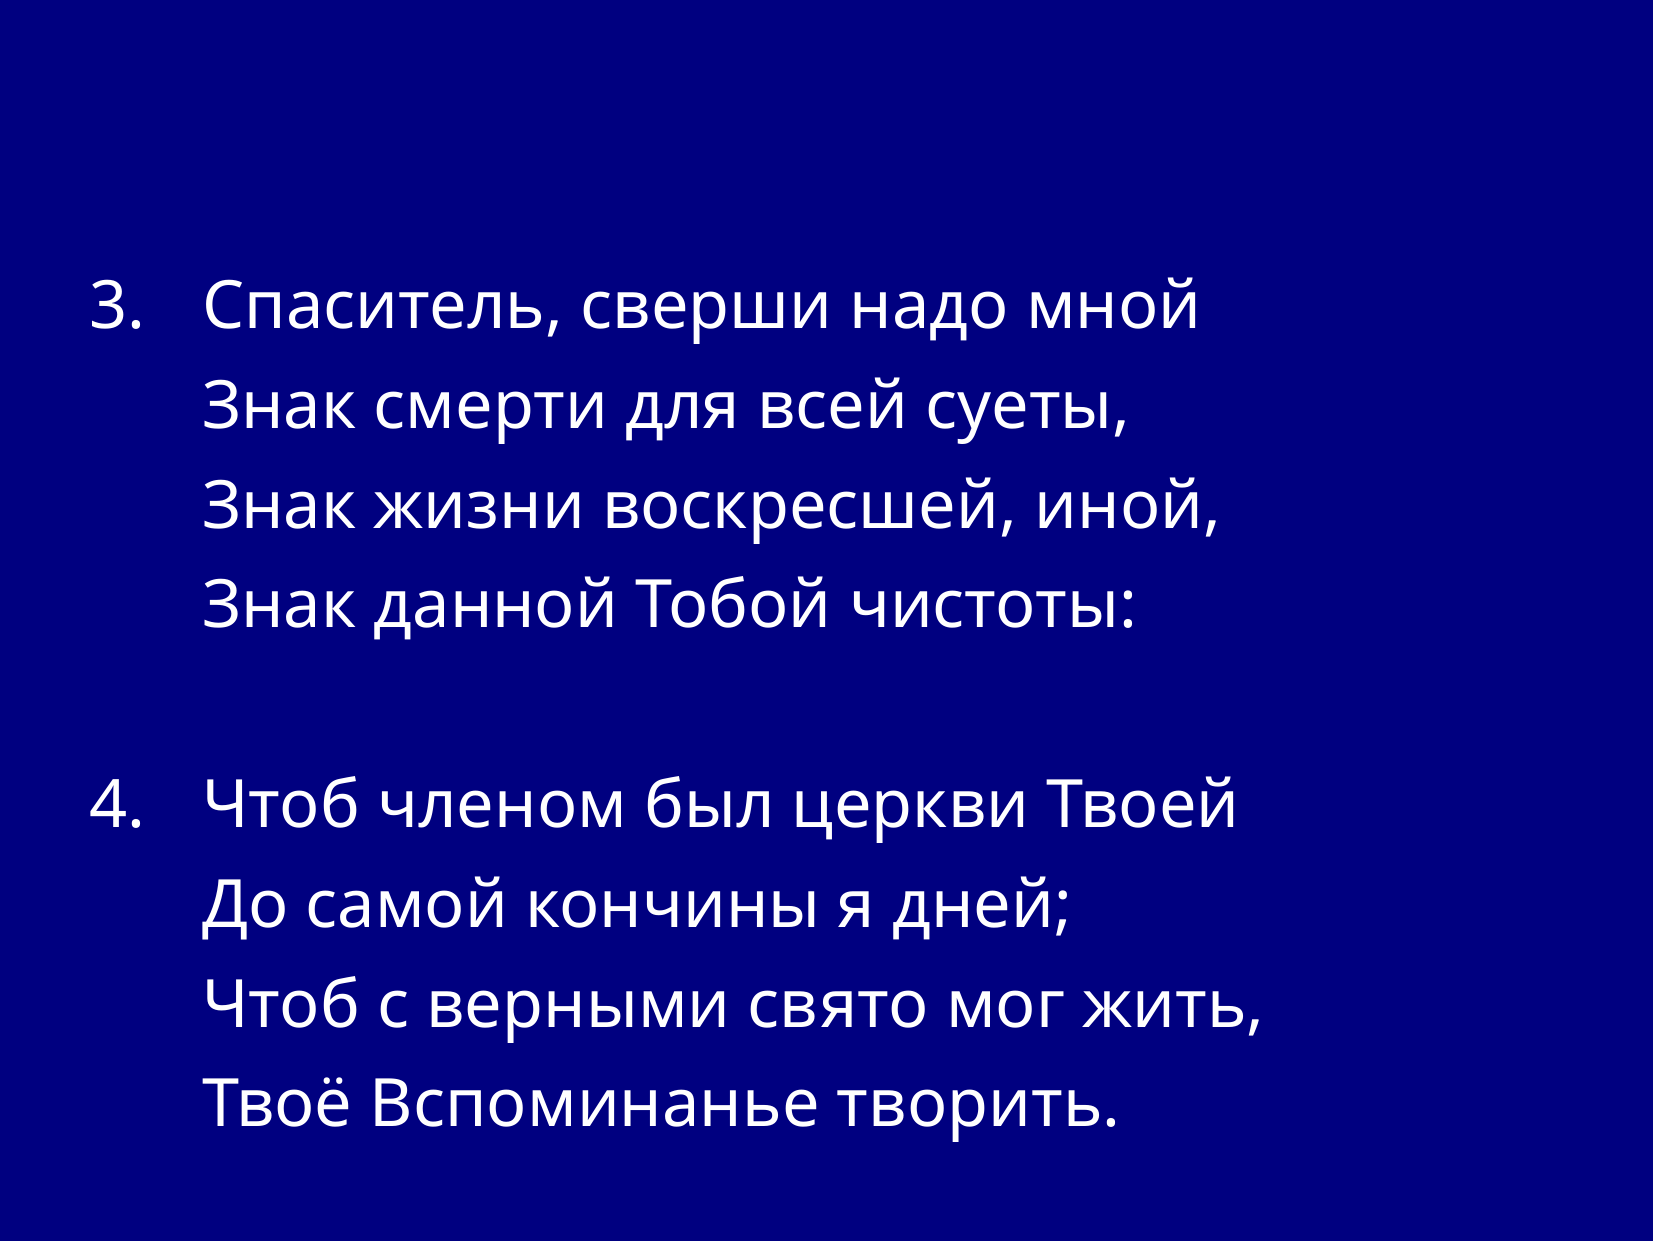

3.	Спаситель, сверши надо мной
	Знак смерти для всей суеты,
	Знак жизни воскресшей, иной,
	Знак данной Тобой чистоты:
4.	Чтоб членом был церкви Твоей
	До самой кончины я дней;
	Чтоб с верными свято мог жить,
	Твоё Вспоминанье творить.